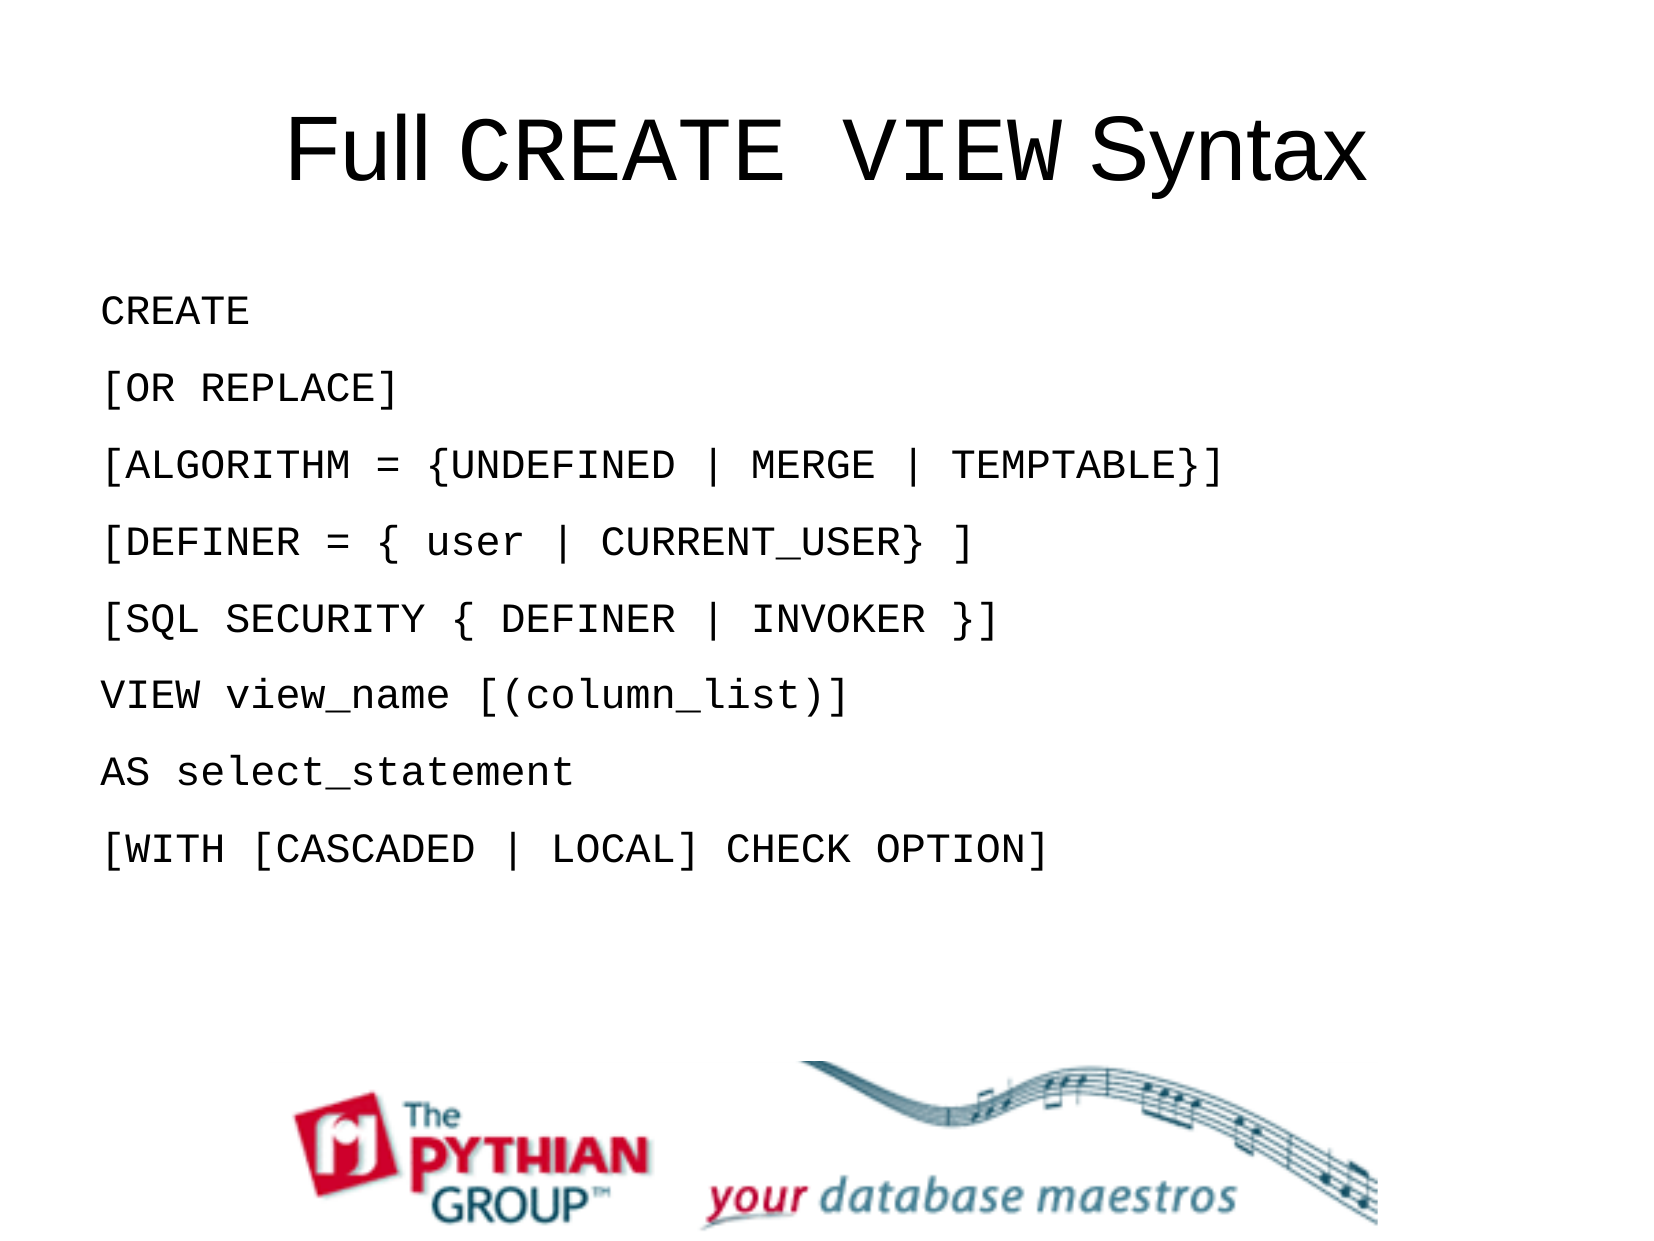

# Full CREATE VIEW Syntax
CREATE
[OR REPLACE]
[ALGORITHM = {UNDEFINED | MERGE | TEMPTABLE}]
[DEFINER = { user | CURRENT_USER} ]
[SQL SECURITY { DEFINER | INVOKER }]
VIEW view_name [(column_list)]
AS select_statement
[WITH [CASCADED | LOCAL] CHECK OPTION]